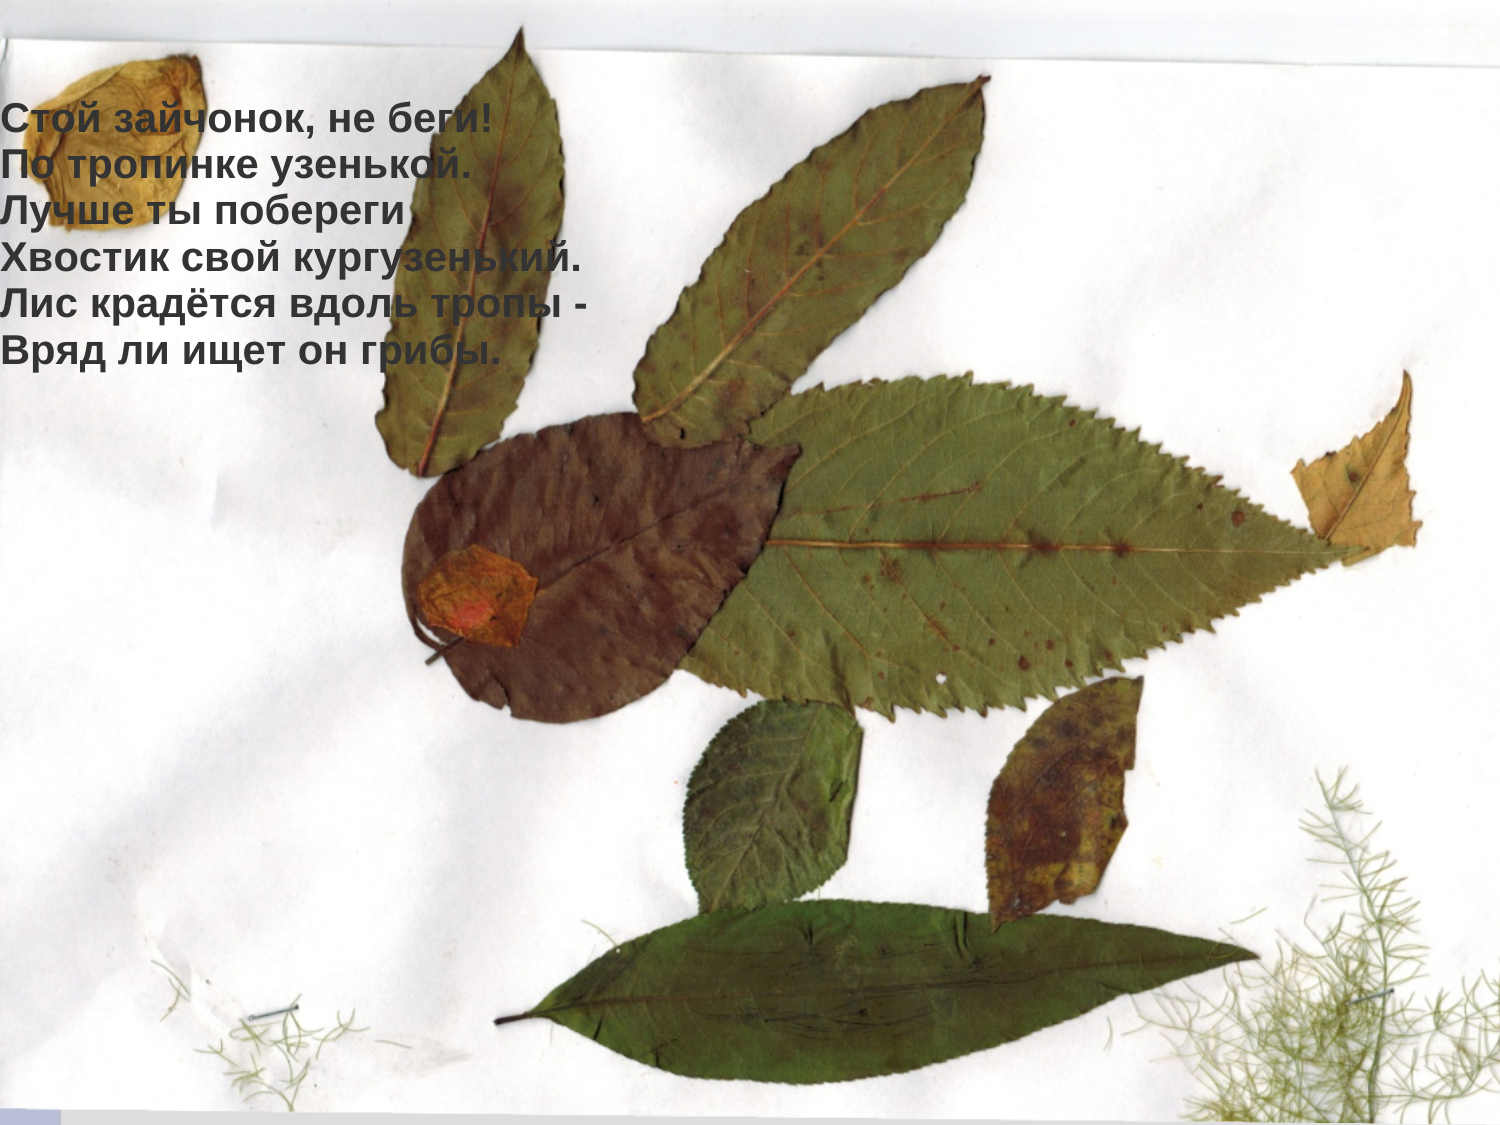

Стой зайчонок, не беги!
По тропинке узенькой.
Лучше ты побереги
Хвостик свой кургузенький.
Лис крадётся вдоль тропы -
Вряд ли ищет он грибы.